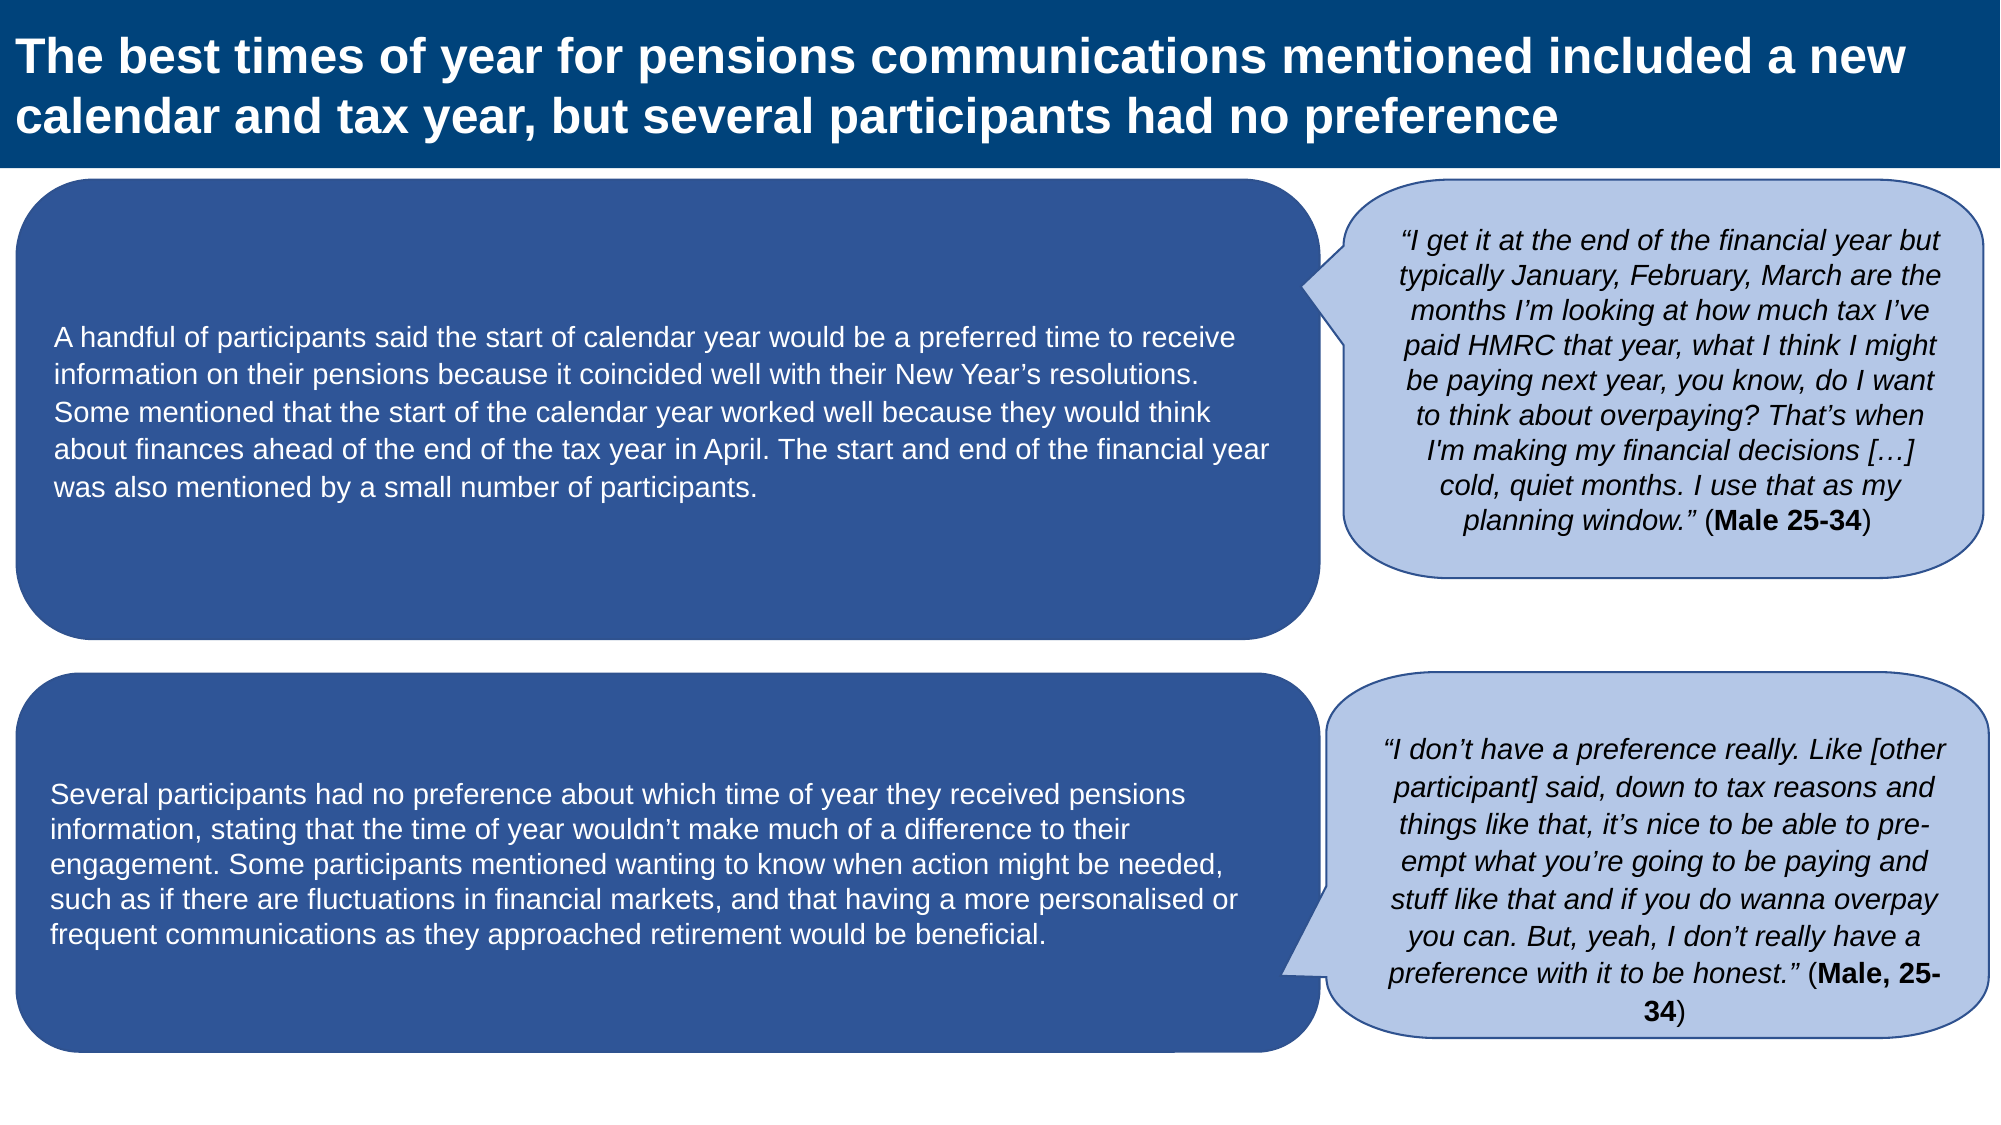

# The best times of year for pensions communications mentioned included a new calendar and tax year, but several participants had no preference
A handful of participants said the start of calendar year would be a preferred time to receive information on their pensions because it coincided well with their New Year’s resolutions. Some mentioned that the start of the calendar year worked well because they would think about finances ahead of the end of the tax year in April. The start and end of the financial year was also mentioned by a small number of participants.
“I get it at the end of the financial year but typically January, February, March are the months I’m looking at how much tax I’ve paid HMRC that year, what I think I might be paying next year, you know, do I want to think about overpaying? That’s when I'm making my financial decisions […] cold, quiet months. I use that as my planning window.” (Male 25-34)
“I don’t have a preference really. Like [other participant] said, down to tax reasons and things like that, it’s nice to be able to pre-empt what you’re going to be paying and stuff like that and if you do wanna overpay you can. But, yeah, I don’t really have a preference with it to be honest.” (Male, 25-34)
Several participants had no preference about which time of year they received pensions information, stating that the time of year wouldn’t make much of a difference to their engagement. Some participants mentioned wanting to know when action might be needed, such as if there are fluctuations in financial markets, and that having a more personalised or frequent communications as they approached retirement would be beneficial.